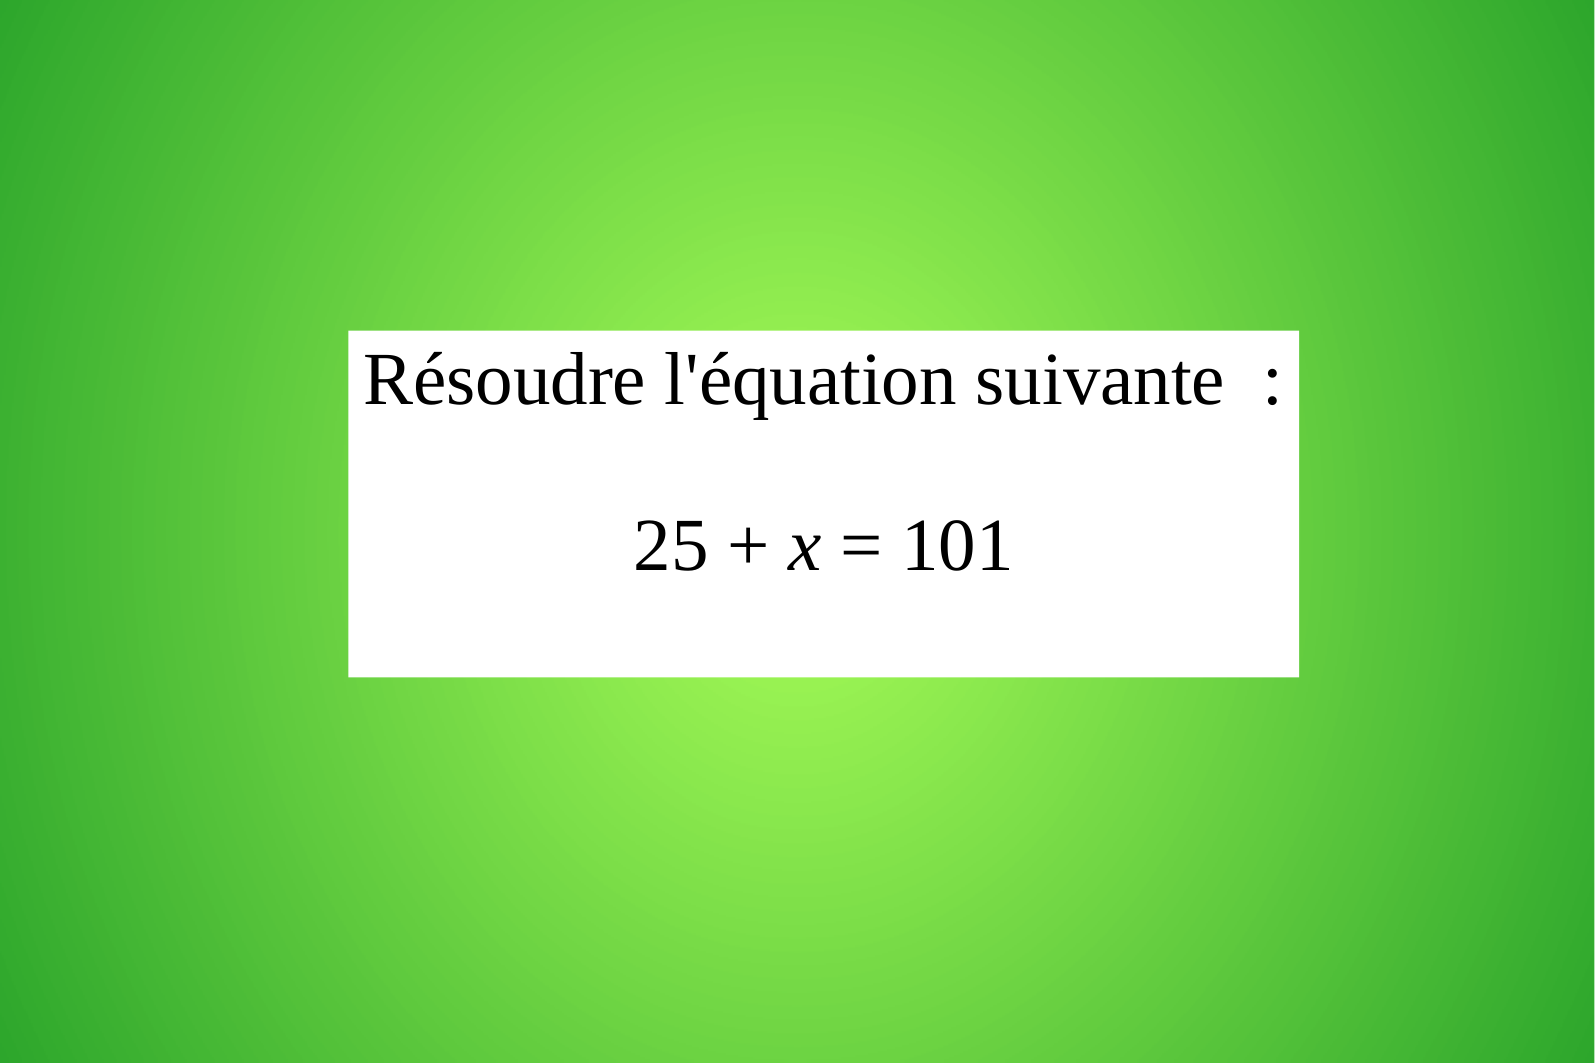

Résoudre l'équation suivante  :
25 + x = 101